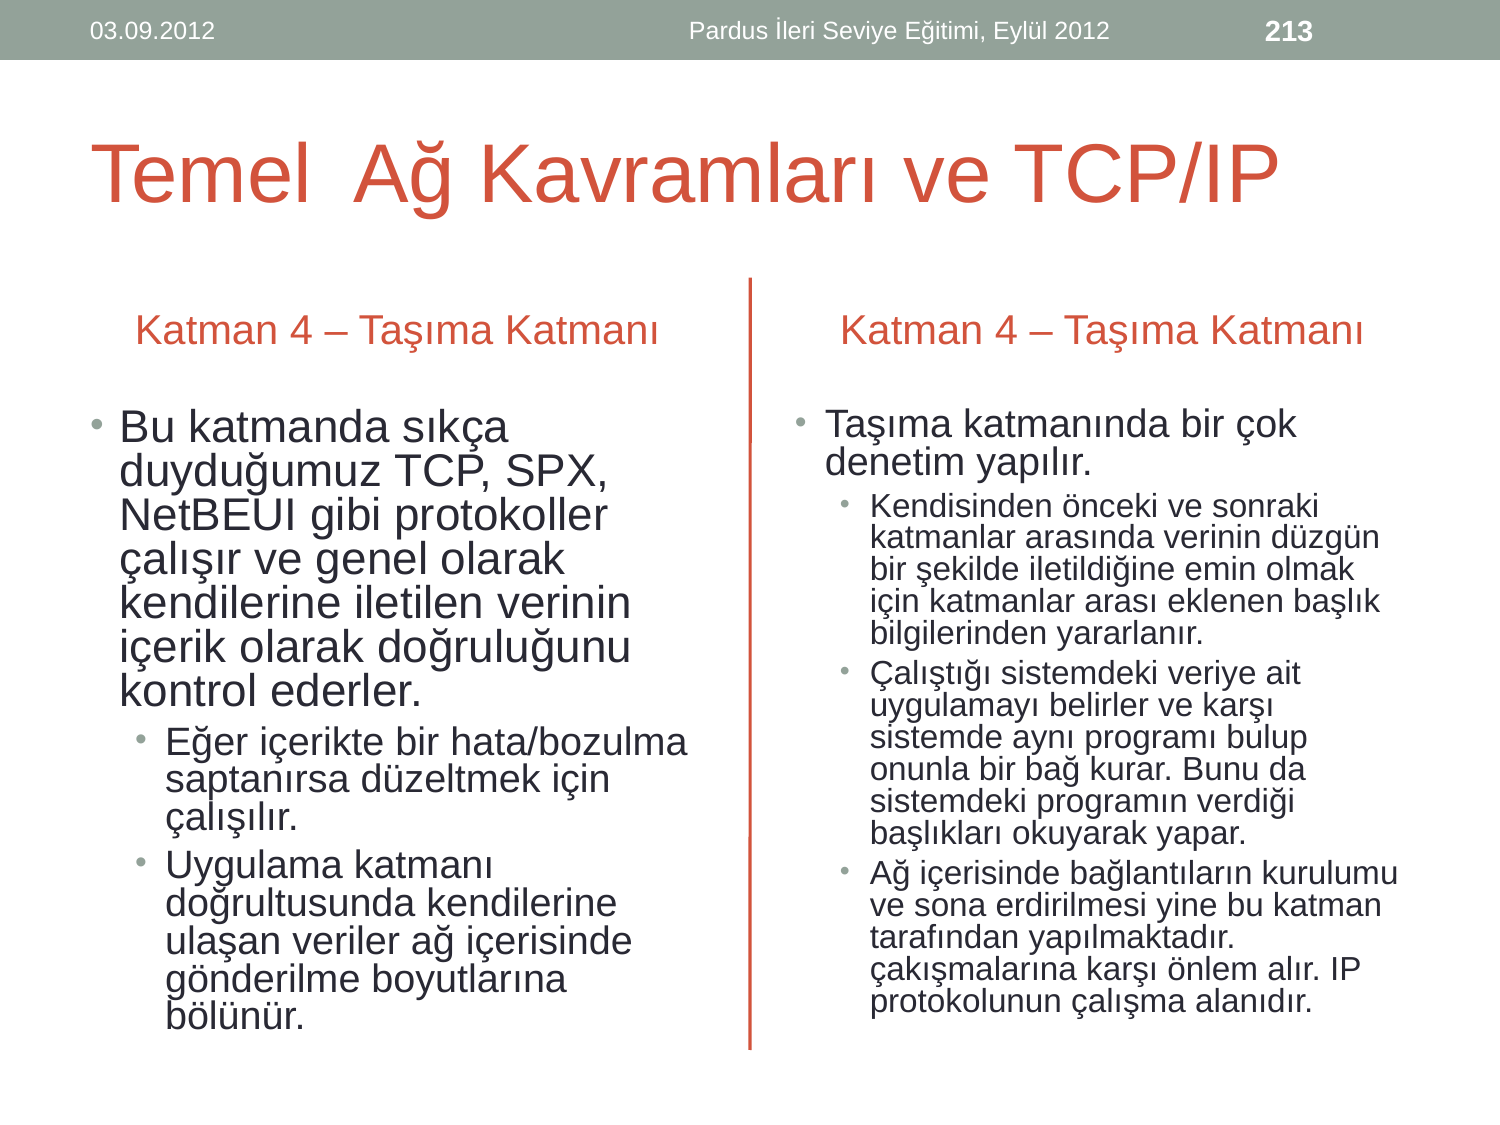

03.09.2012
Pardus İleri Seviye Eğitimi, Eylül 2012
# Temel Ağ Kavramları ve TCP/IP
Katman 4 – Taşıma Katmanı
Katman 4 – Taşıma Katmanı
Bu katmanda sıkça duyduğumuz TCP, SPX, NetBEUI gibi protokoller çalışır ve genel olarak kendilerine iletilen verinin içerik olarak doğruluğunu kontrol ederler.
Eğer içerikte bir hata/bozulma saptanırsa düzeltmek için çalışılır.
Uygulama katmanı doğrultusunda kendilerine ulaşan veriler ağ içerisinde gönderilme boyutlarına bölünür.
Taşıma katmanında bir çok denetim yapılır.
Kendisinden önceki ve sonraki katmanlar arasında verinin düzgün bir şekilde iletildiğine emin olmak için katmanlar arası eklenen başlık bilgilerinden yararlanır.
Çalıştığı sistemdeki veriye ait uygulamayı belirler ve karşı sistemde aynı programı bulup onunla bir bağ kurar. Bunu da sistemdeki programın verdiği başlıkları okuyarak yapar.
Ağ içerisinde bağlantıların kurulumu ve sona erdirilmesi yine bu katman tarafından yapılmaktadır. çakışmalarına karşı önlem alır. IP protokolunun çalışma alanıdır.